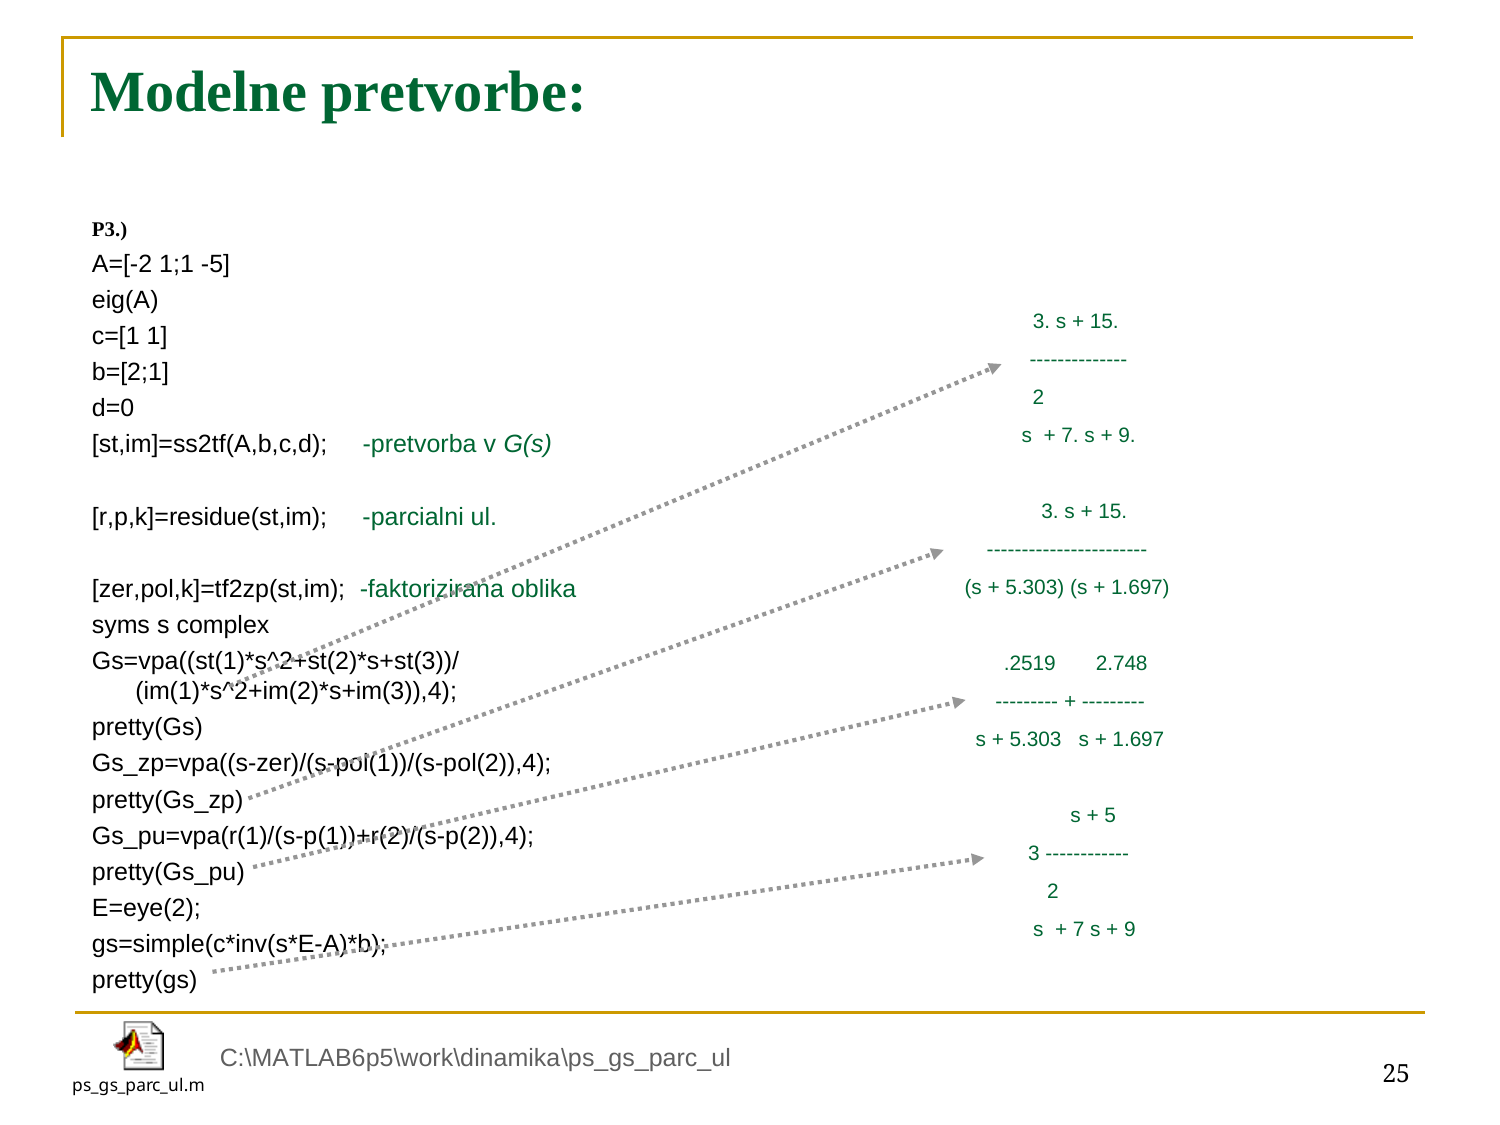

# Modelne pretvorbe:
P3.)
A=[-2 1;1 -5]
eig(A)
c=[1 1]
b=[2;1]
d=0
[st,im]=ss2tf(A,b,c,d); -pretvorba v G(s)
[r,p,k]=residue(st,im); -parcialni ul.
[zer,pol,k]=tf2zp(st,im); -faktorizirana oblika
syms s complex
Gs=vpa((st(1)*s^2+st(2)*s+st(3))/(im(1)*s^2+im(2)*s+im(3)),4);
pretty(Gs)
Gs_zp=vpa((s-zer)/(s-pol(1))/(s-pol(2)),4);
pretty(Gs_zp)
Gs_pu=vpa(r(1)/(s-p(1))+r(2)/(s-p(2)),4);
pretty(Gs_pu)
E=eye(2);
gs=simple(c*inv(s*E-A)*b);
pretty(gs)
 3. s + 15.
 --------------
 2
 s + 7. s + 9.
 3. s + 15.
 -----------------------
 (s + 5.303) (s + 1.697)
 .2519 2.748
 --------- + ---------
 s + 5.303 s + 1.697
 s + 5
 3 ------------
 2
 s + 7 s + 9
C:\MATLAB6p5\work\dinamika\ps_gs_parc_ul